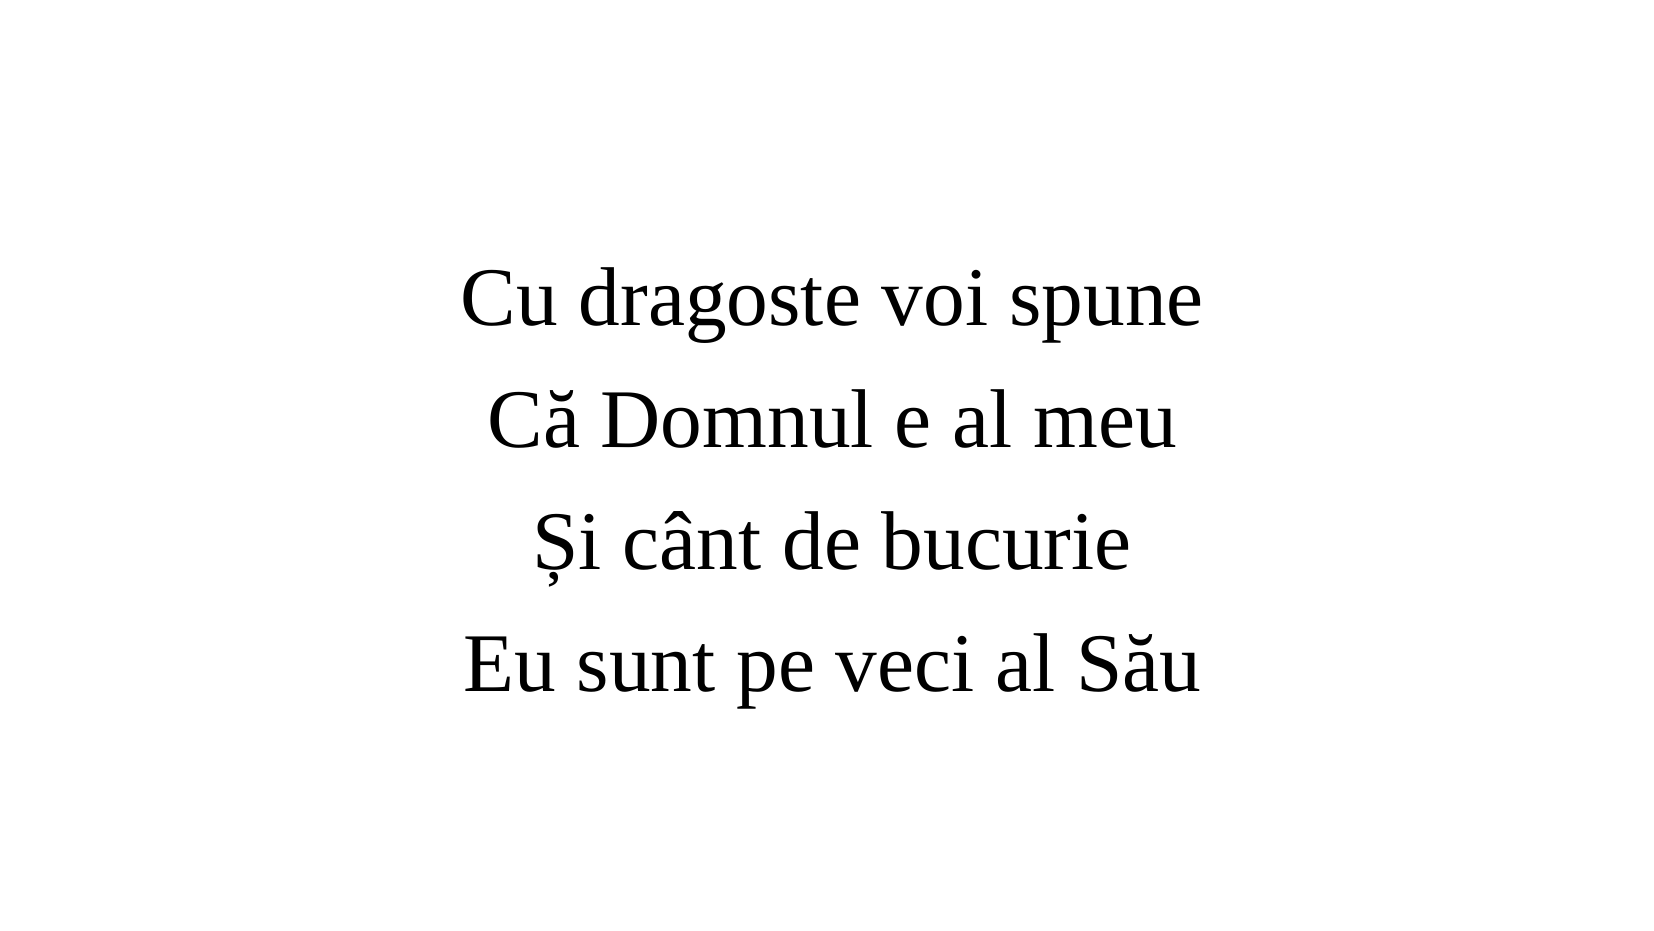

# Cu dragoste voi spune
Că Domnul e al meu
Și cânt de bucurie
Eu sunt pe veci al Său